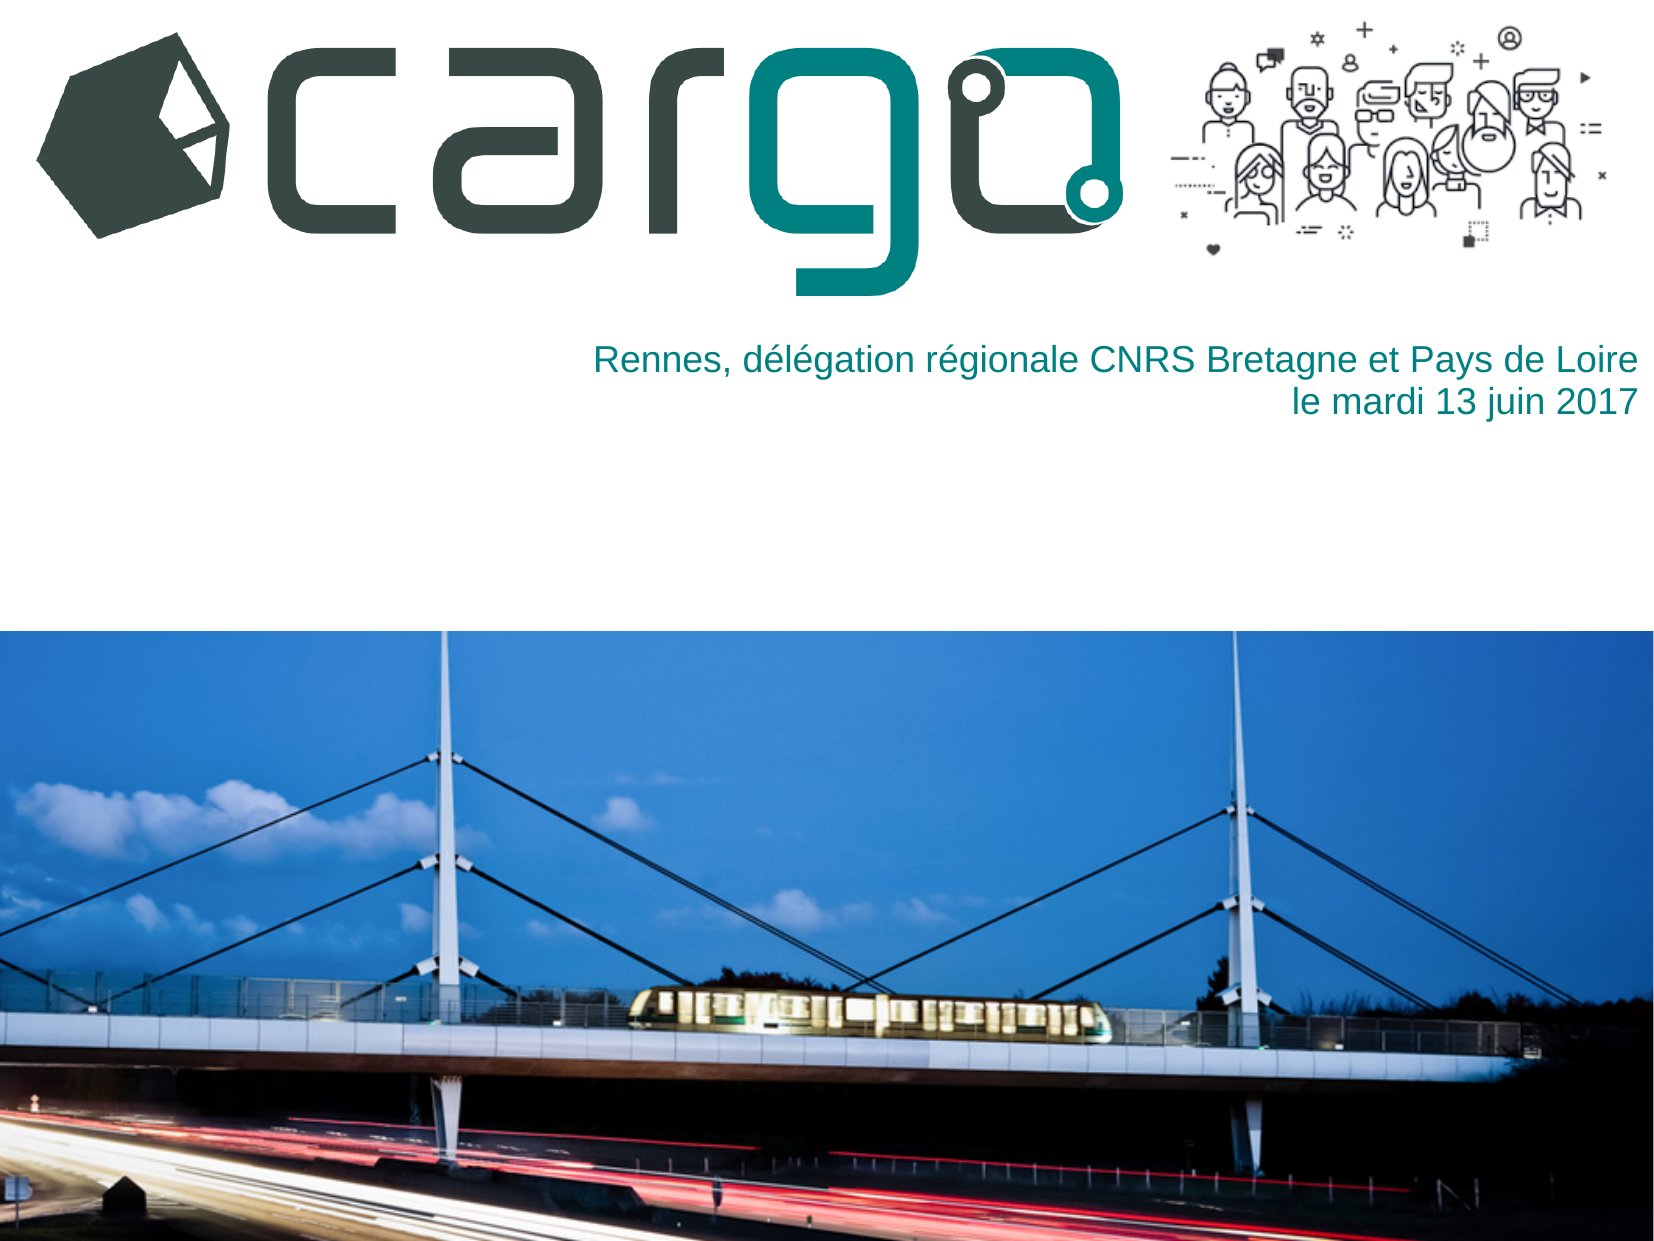

Rennes, délégation régionale CNRS Bretagne et Pays de Loire
le mardi 13 juin 2017